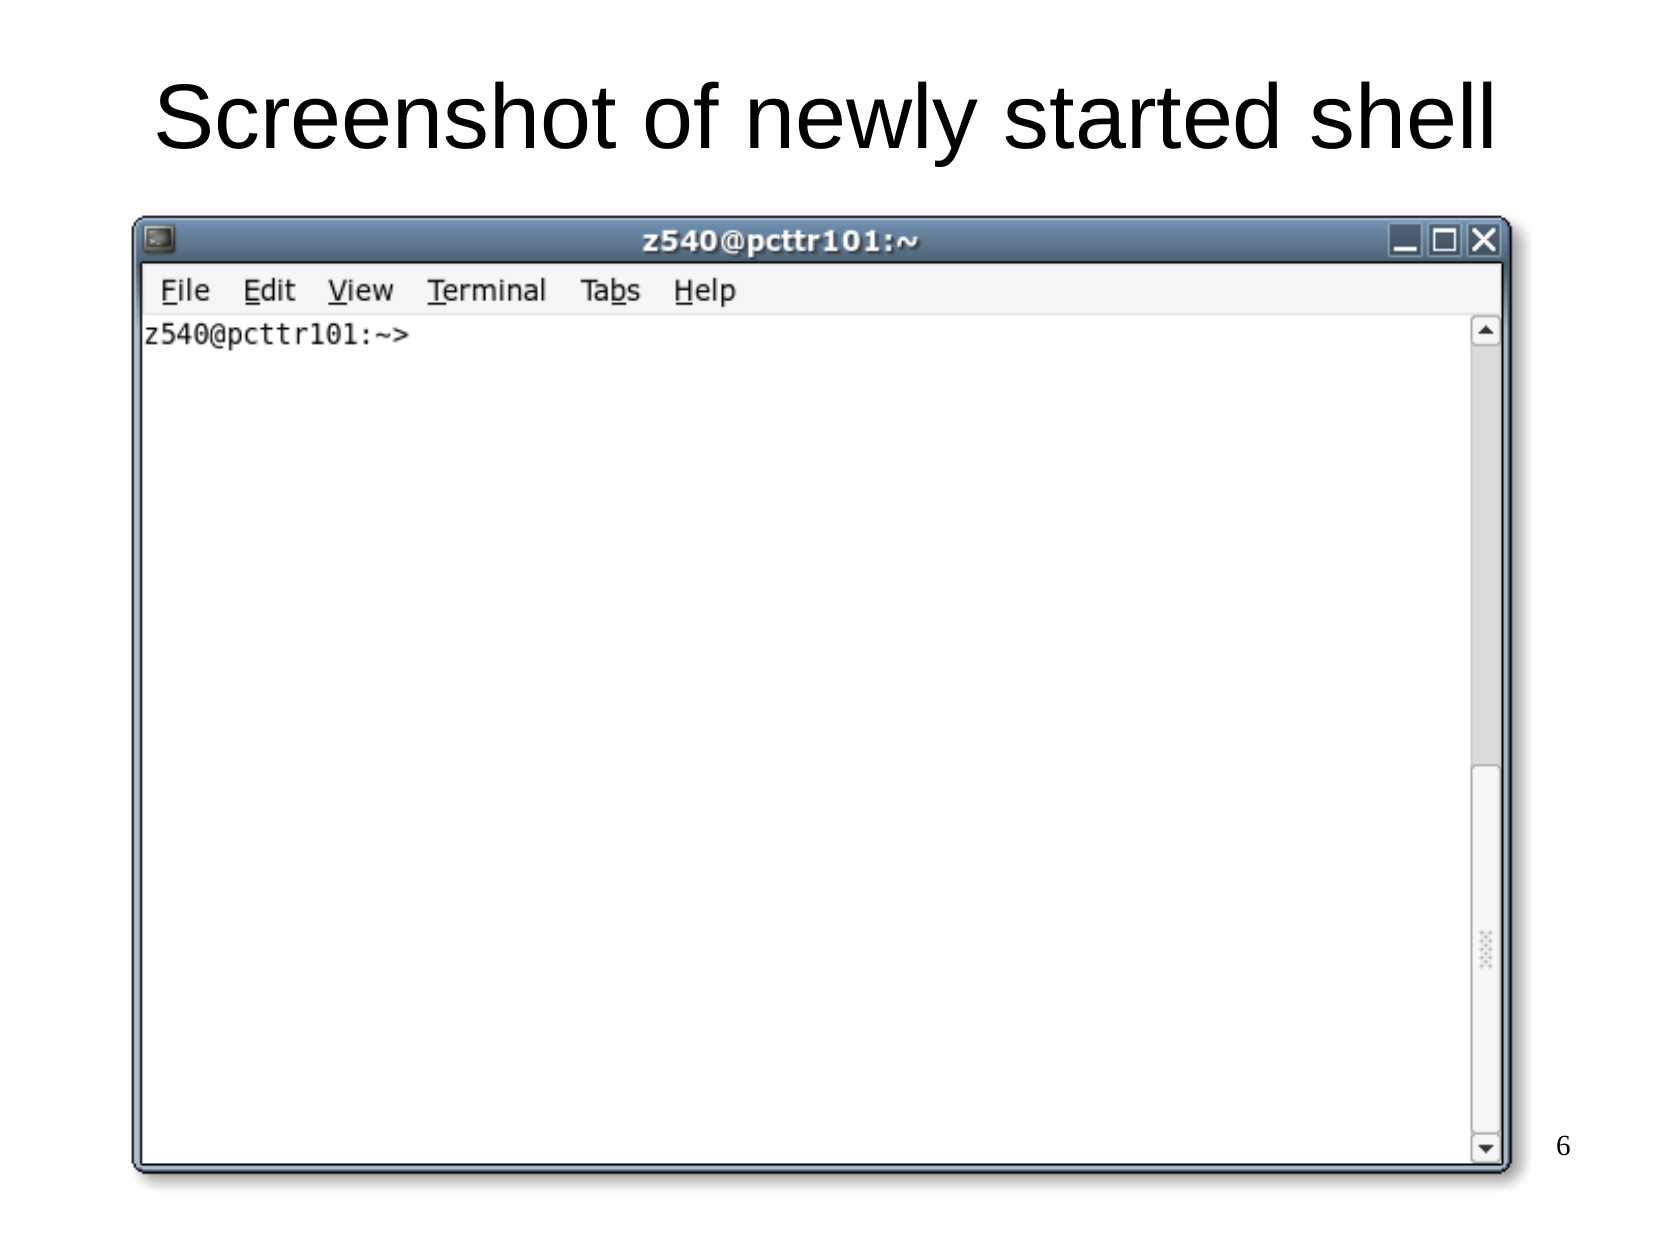

# Screenshot of newly started shell
6